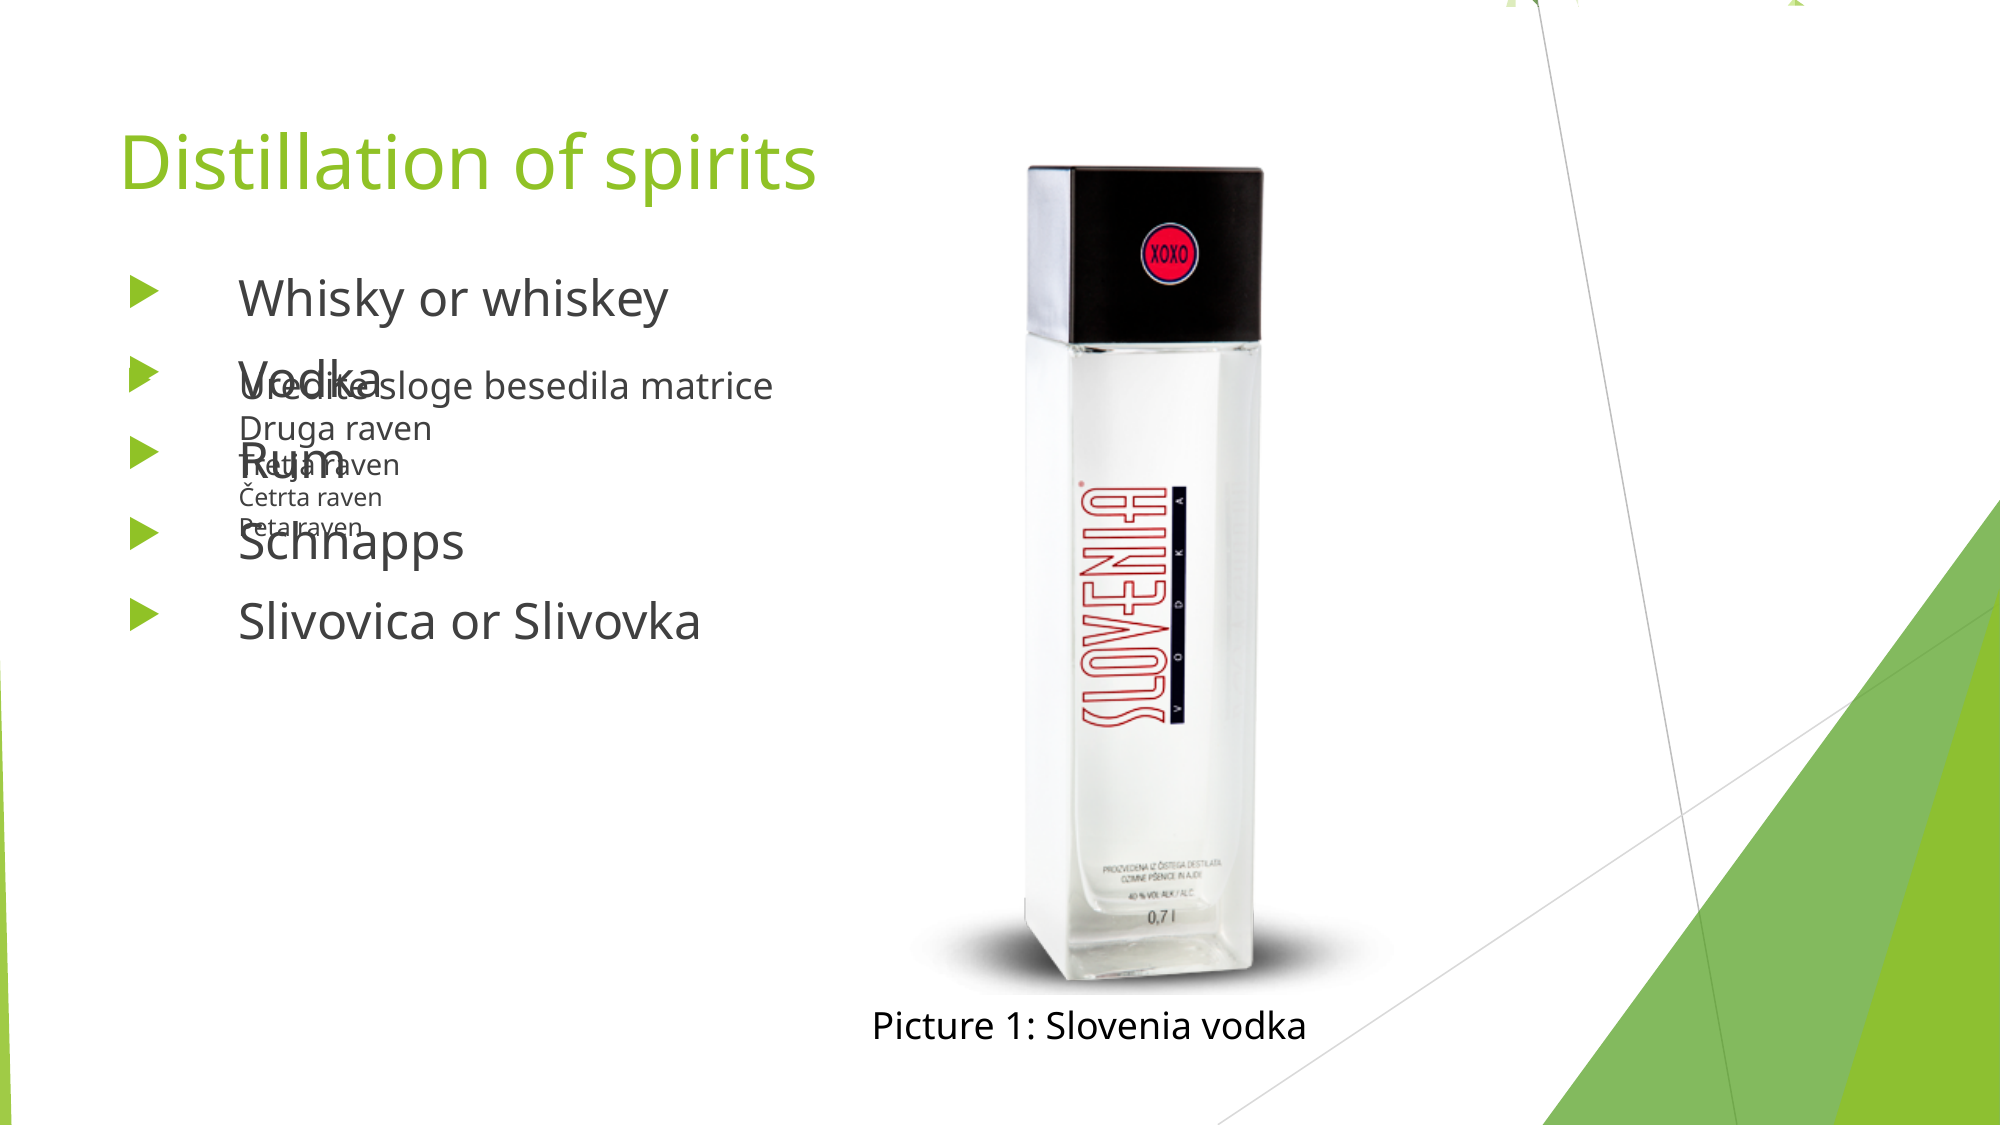

# Distillation of spirits
Whisky or whiskey
Vodka
Rum
Schnapps
Slivovica or Slivovka
Picture 1: Slovenia vodka